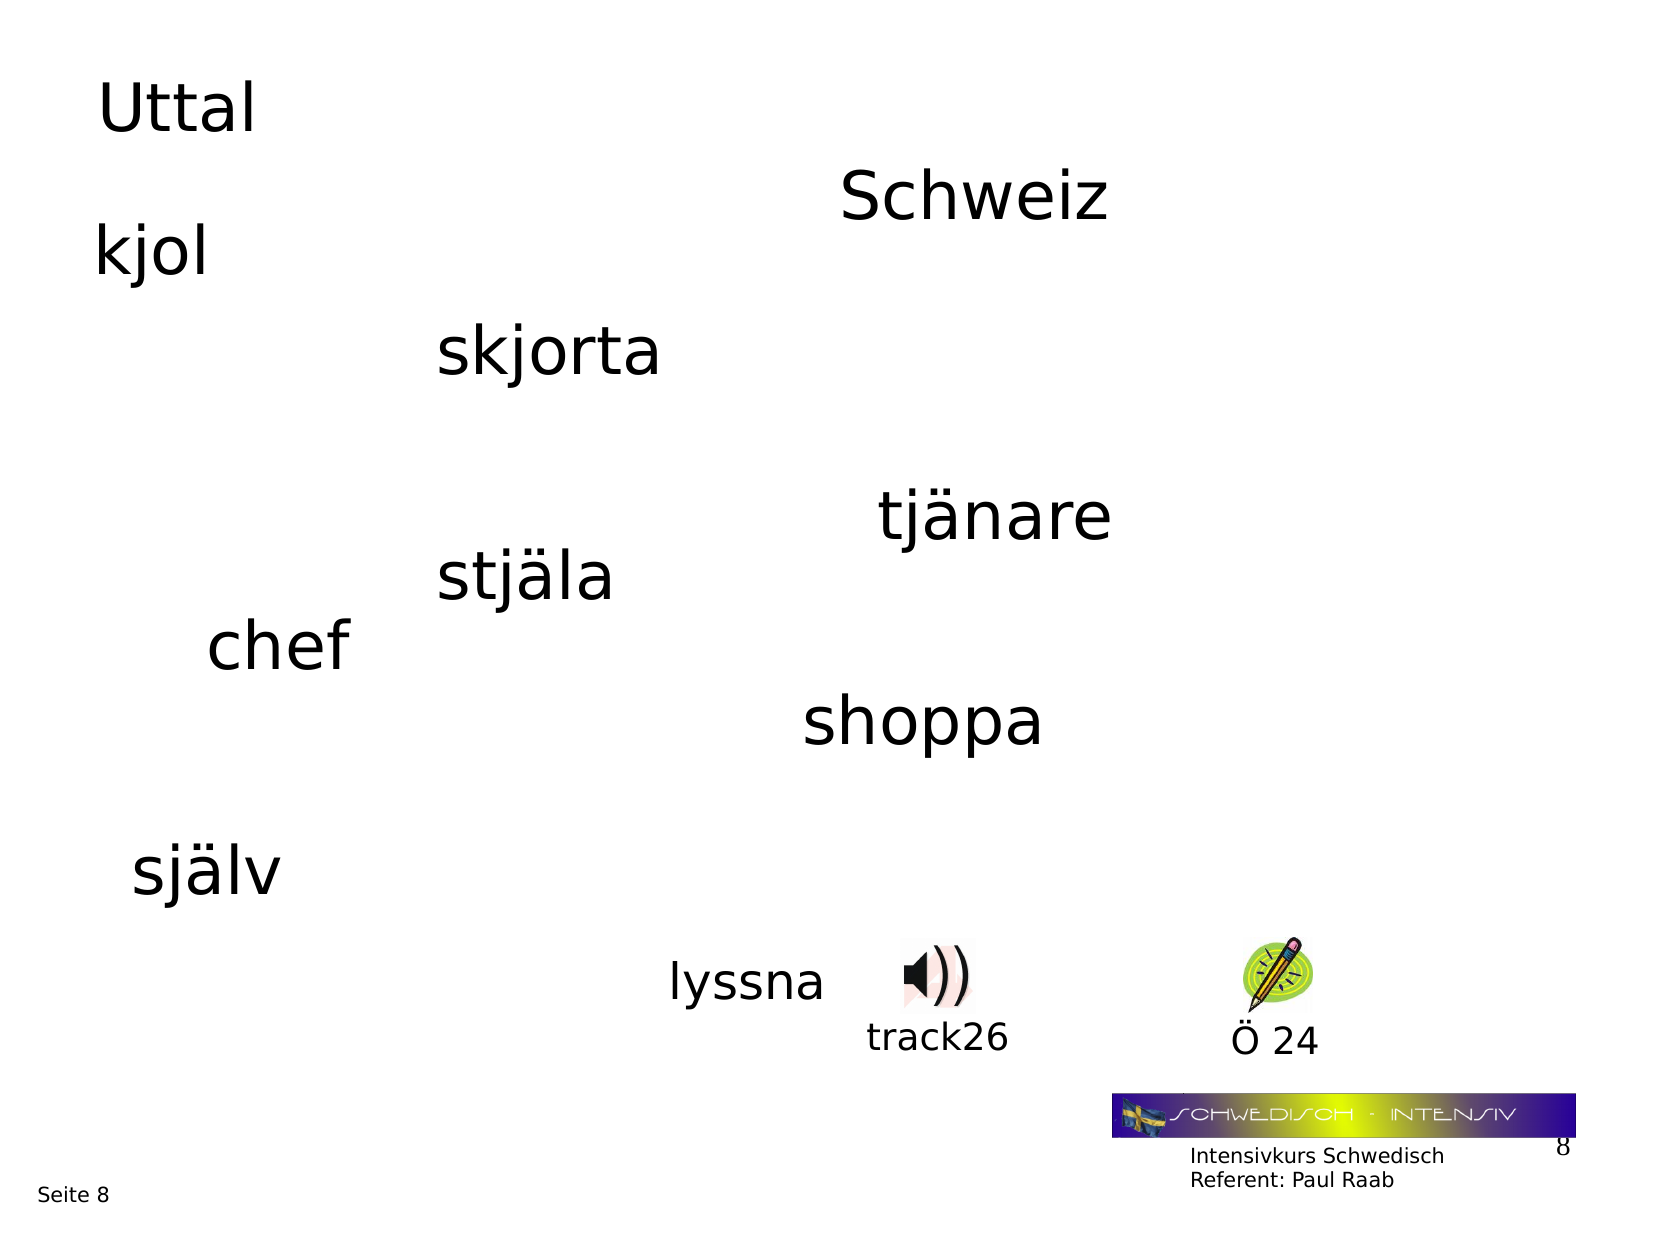

Uttal
Schweiz
kjol
skjorta
tjänare
stjäla
chef
shoppa
själv
lyssna
track26
Ö 24